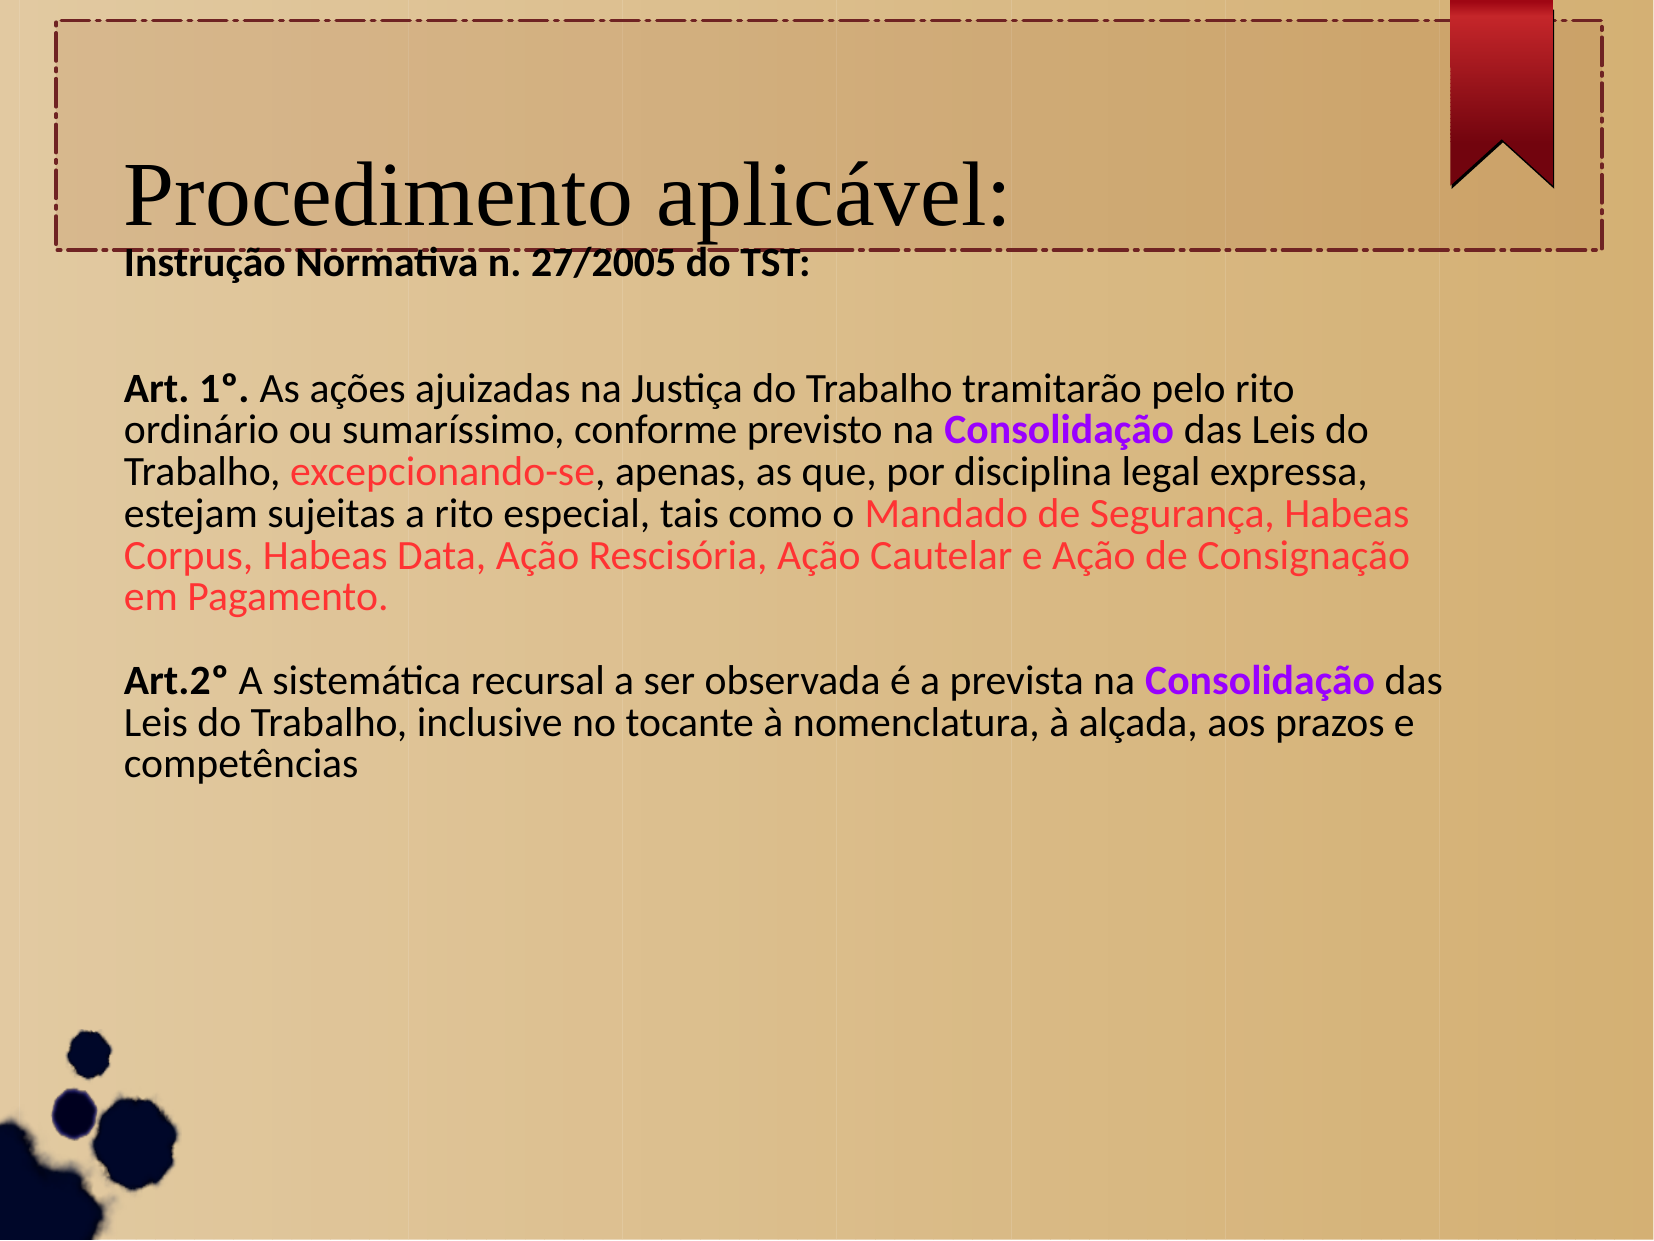

# Procedimento aplicável: Instrução Normativa n. 27/2005 do TST: Art. 1º. As ações ajuizadas na Justiça do Trabalho tramitarão pelo rito ordinário ou sumaríssimo, conforme previsto na Consolidação das Leis do Trabalho, excepcionando-se, apenas, as que, por disciplina legal expressa, estejam sujeitas a rito especial, tais como o Mandado de Segurança, Habeas Corpus, Habeas Data, Ação Rescisória, Ação Cautelar e Ação de Consignação em Pagamento. Art.2º A sistemática recursal a ser observada é a prevista na Consolidação das Leis do Trabalho, inclusive no tocante à nomenclatura, à alçada, aos prazos e competências